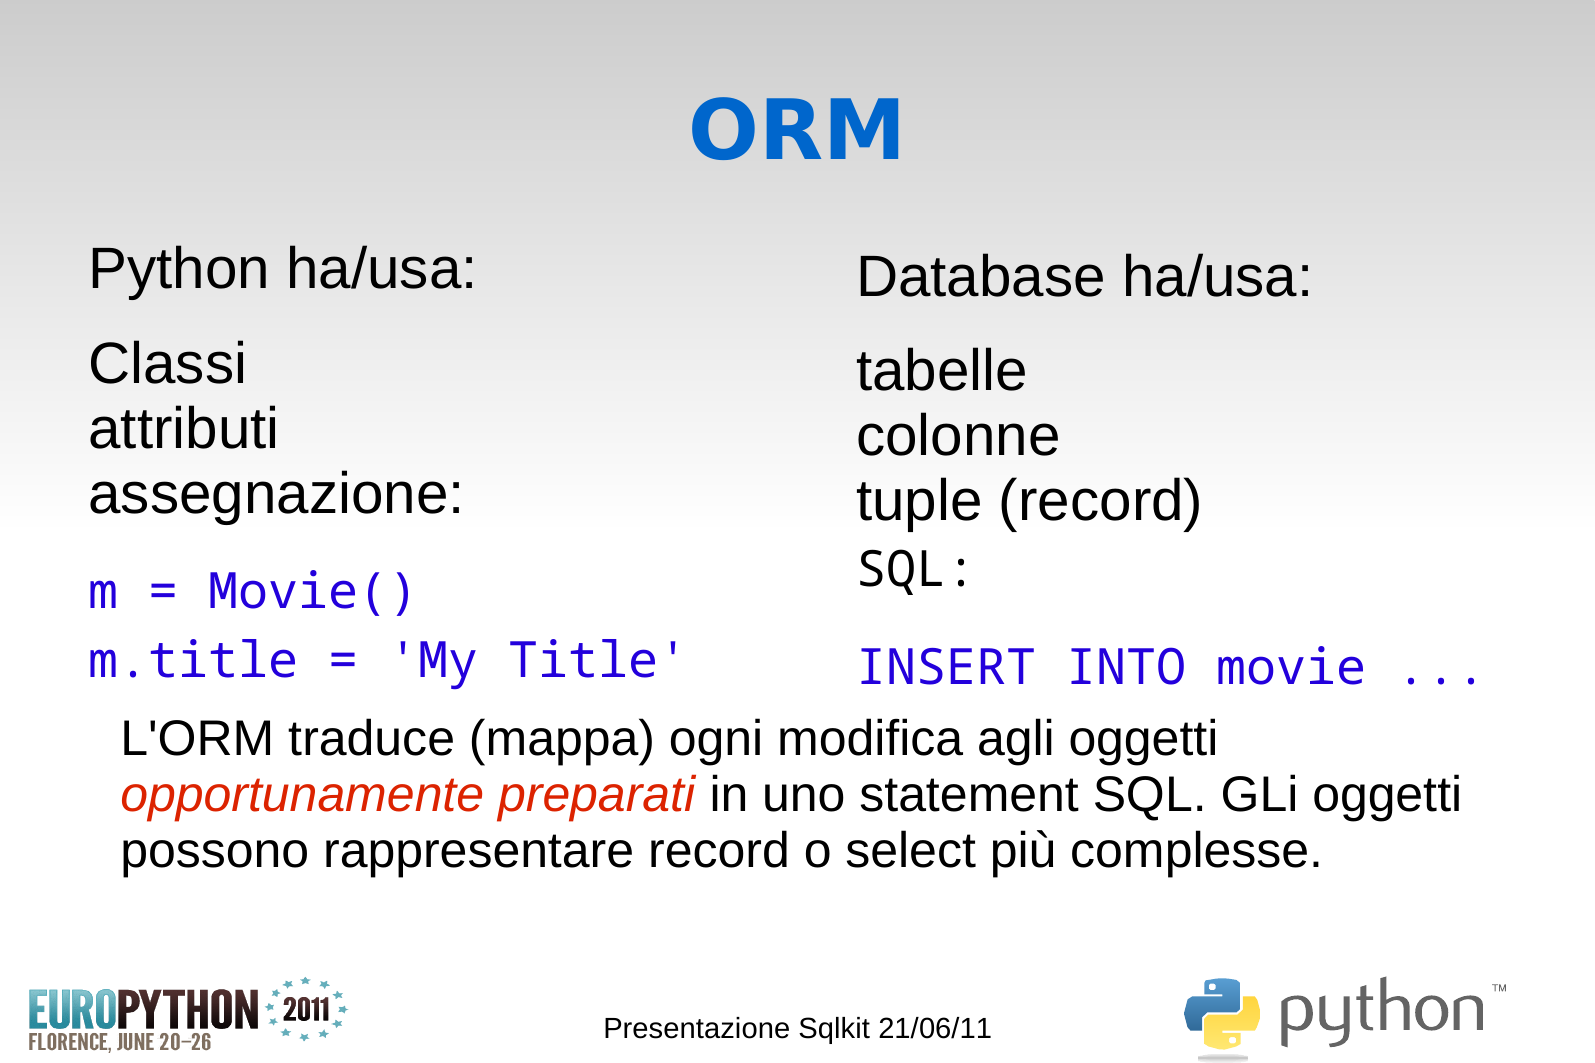

# ORM
Python ha/usa:
Classi
attributi
assegnazione:
m = Movie()
m.title = 'My Title'
Database ha/usa:
tabelle
colonne
tuple (record)
SQL:
INSERT INTO movie ...
L'ORM traduce (mappa) ogni modifica agli oggetti opportunamente preparati in uno statement SQL. GLi oggetti possono rappresentare record o select più complesse.